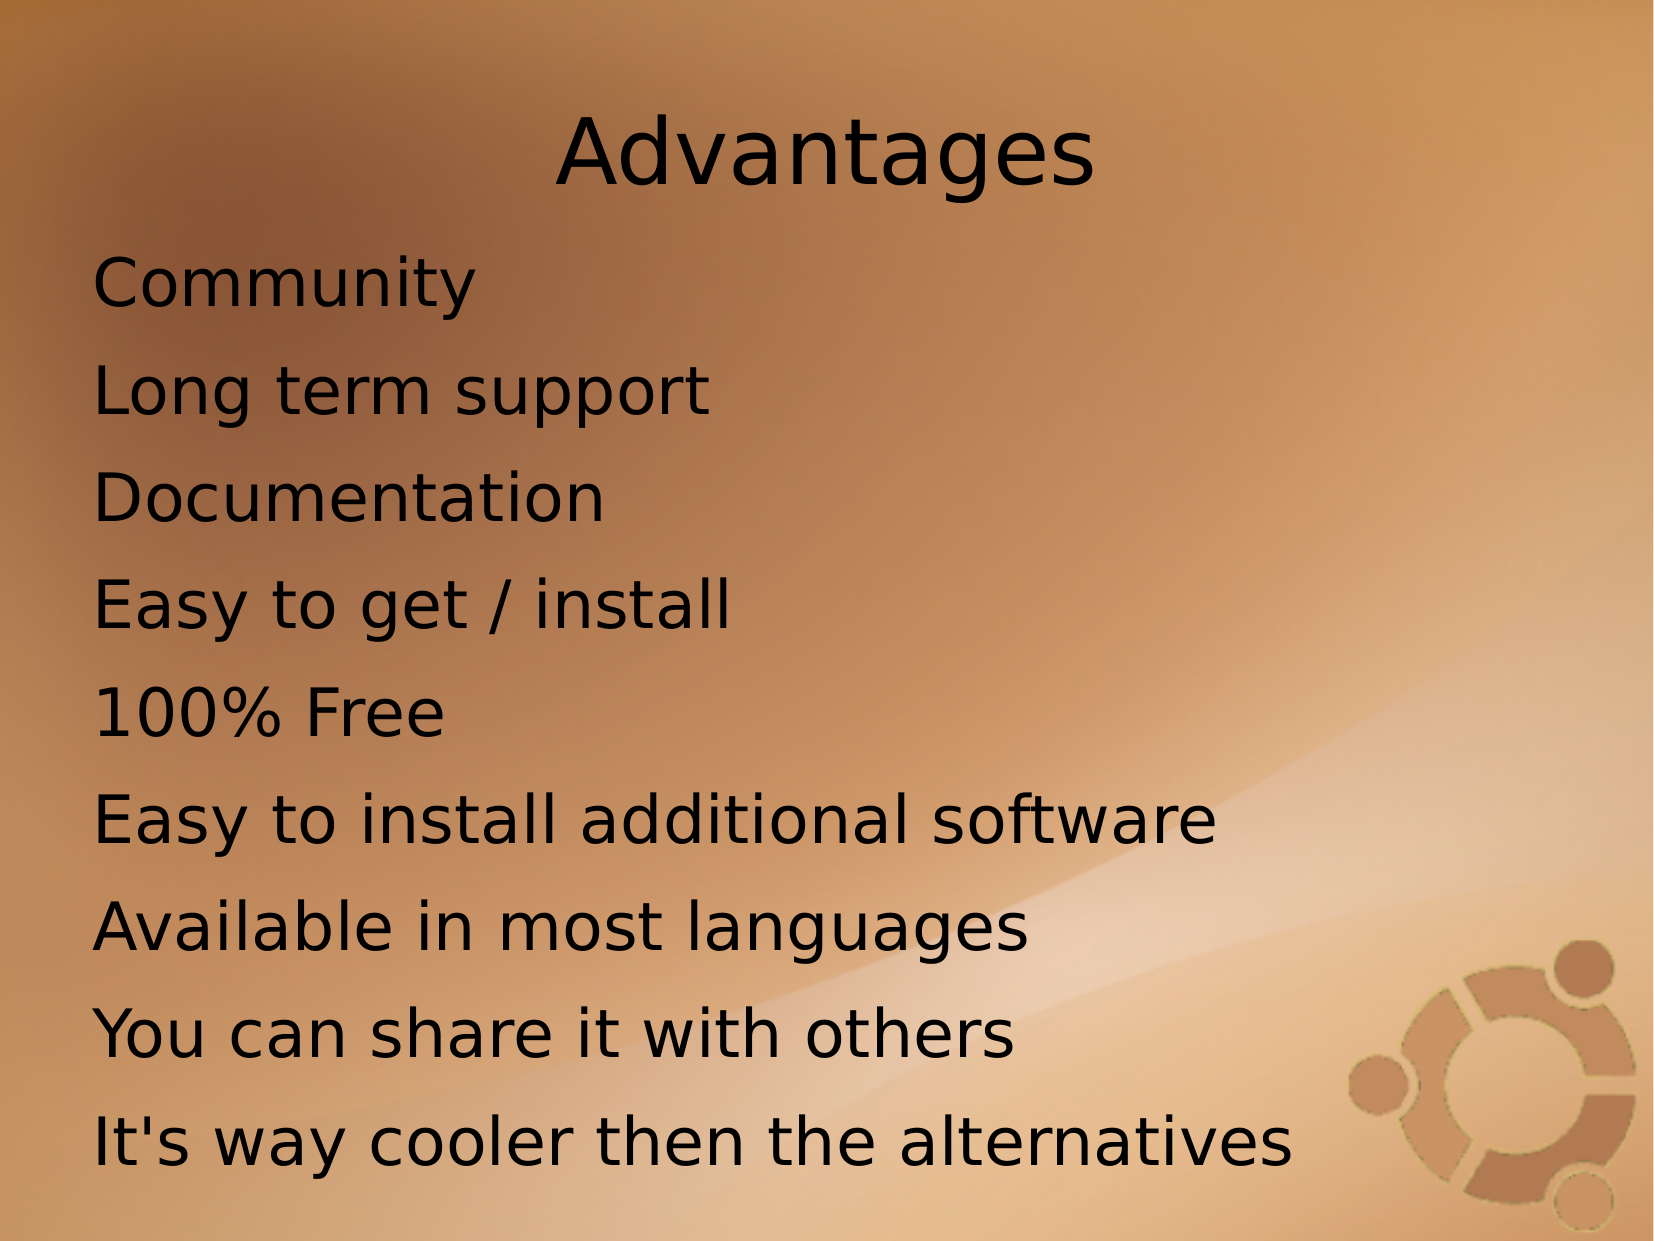

# Advantages
Community
Long term support
Documentation
Easy to get / install
100% Free
Easy to install additional software
Available in most languages
You can share it with others
It's way cooler then the alternatives